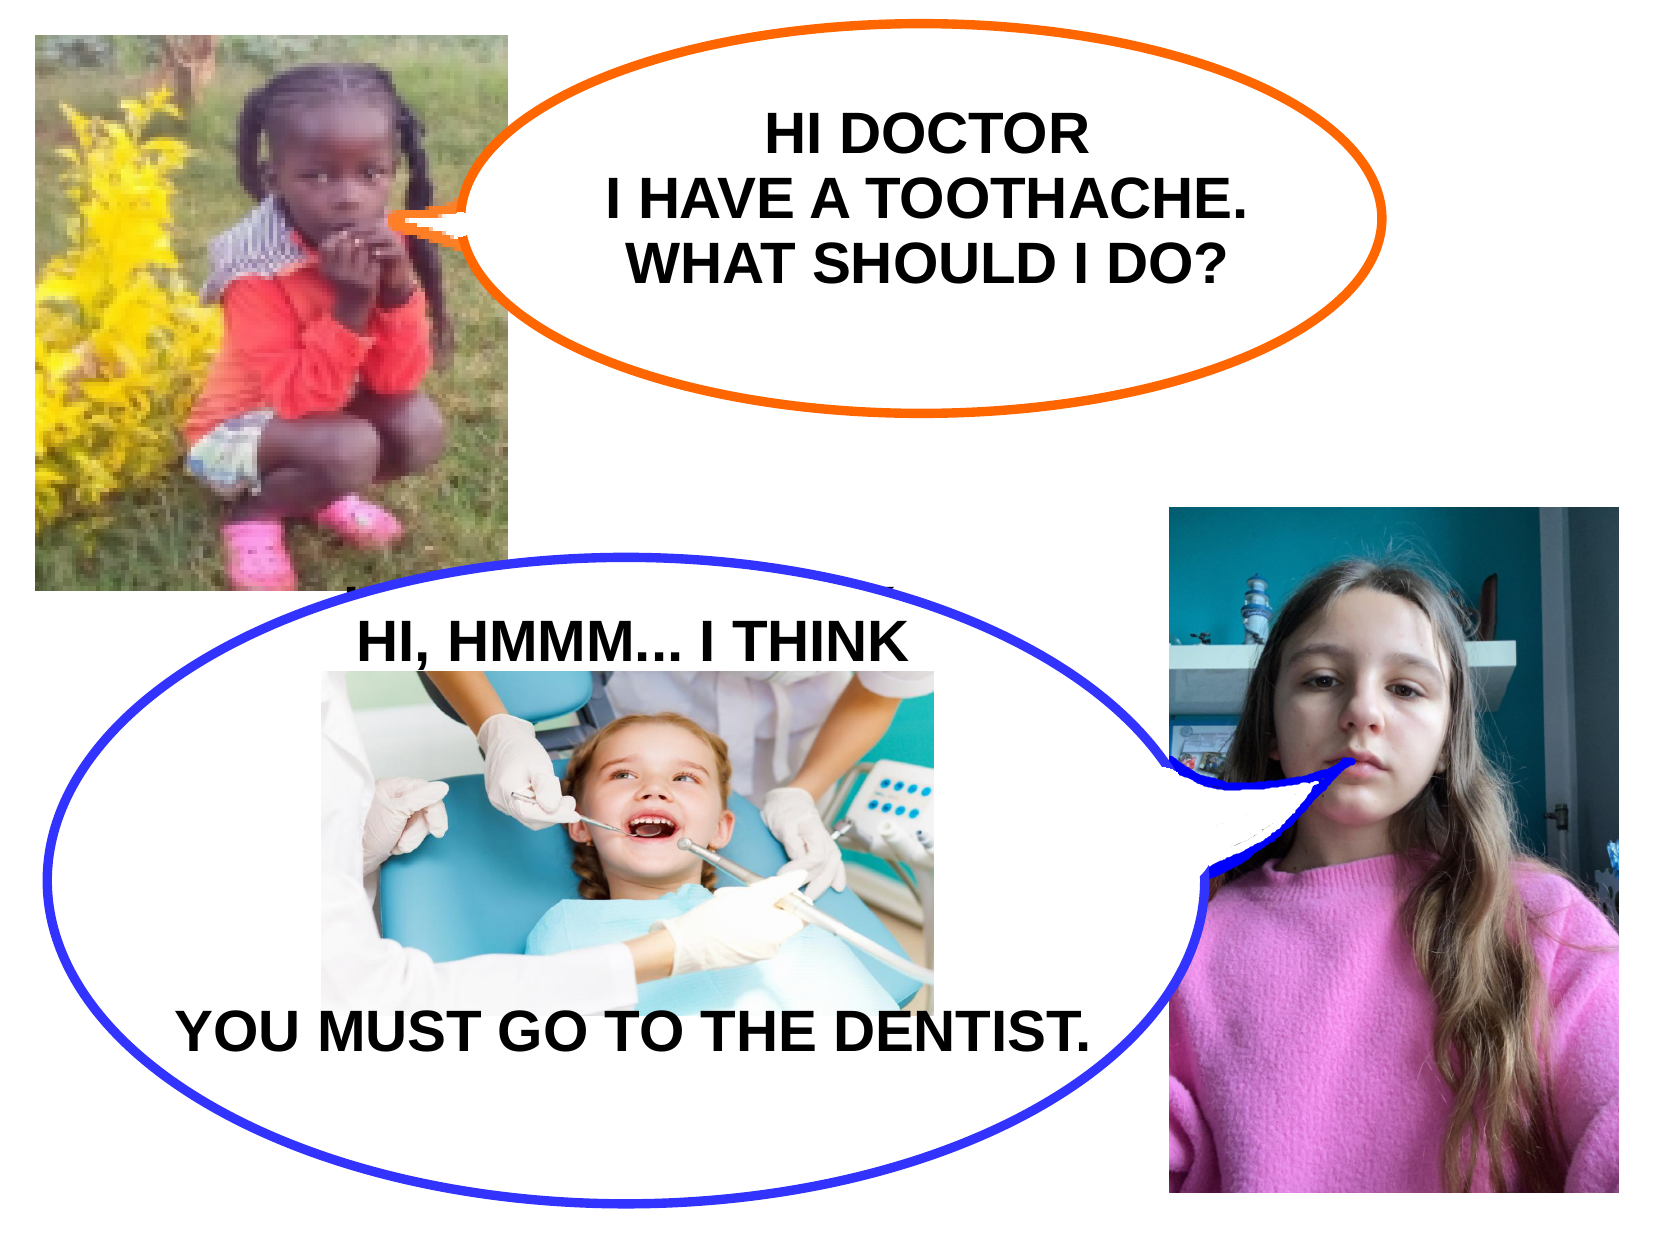

#
HI DOCTOR
I HAVE A TOOTHACHE.
WHAT SHOULD I DO?
HI, HMMM... I THINK
YOU MUST GO TO THE DENTIST.
HI, HMMM... I THINK
YOU MUST GO TO THE DENTIST.